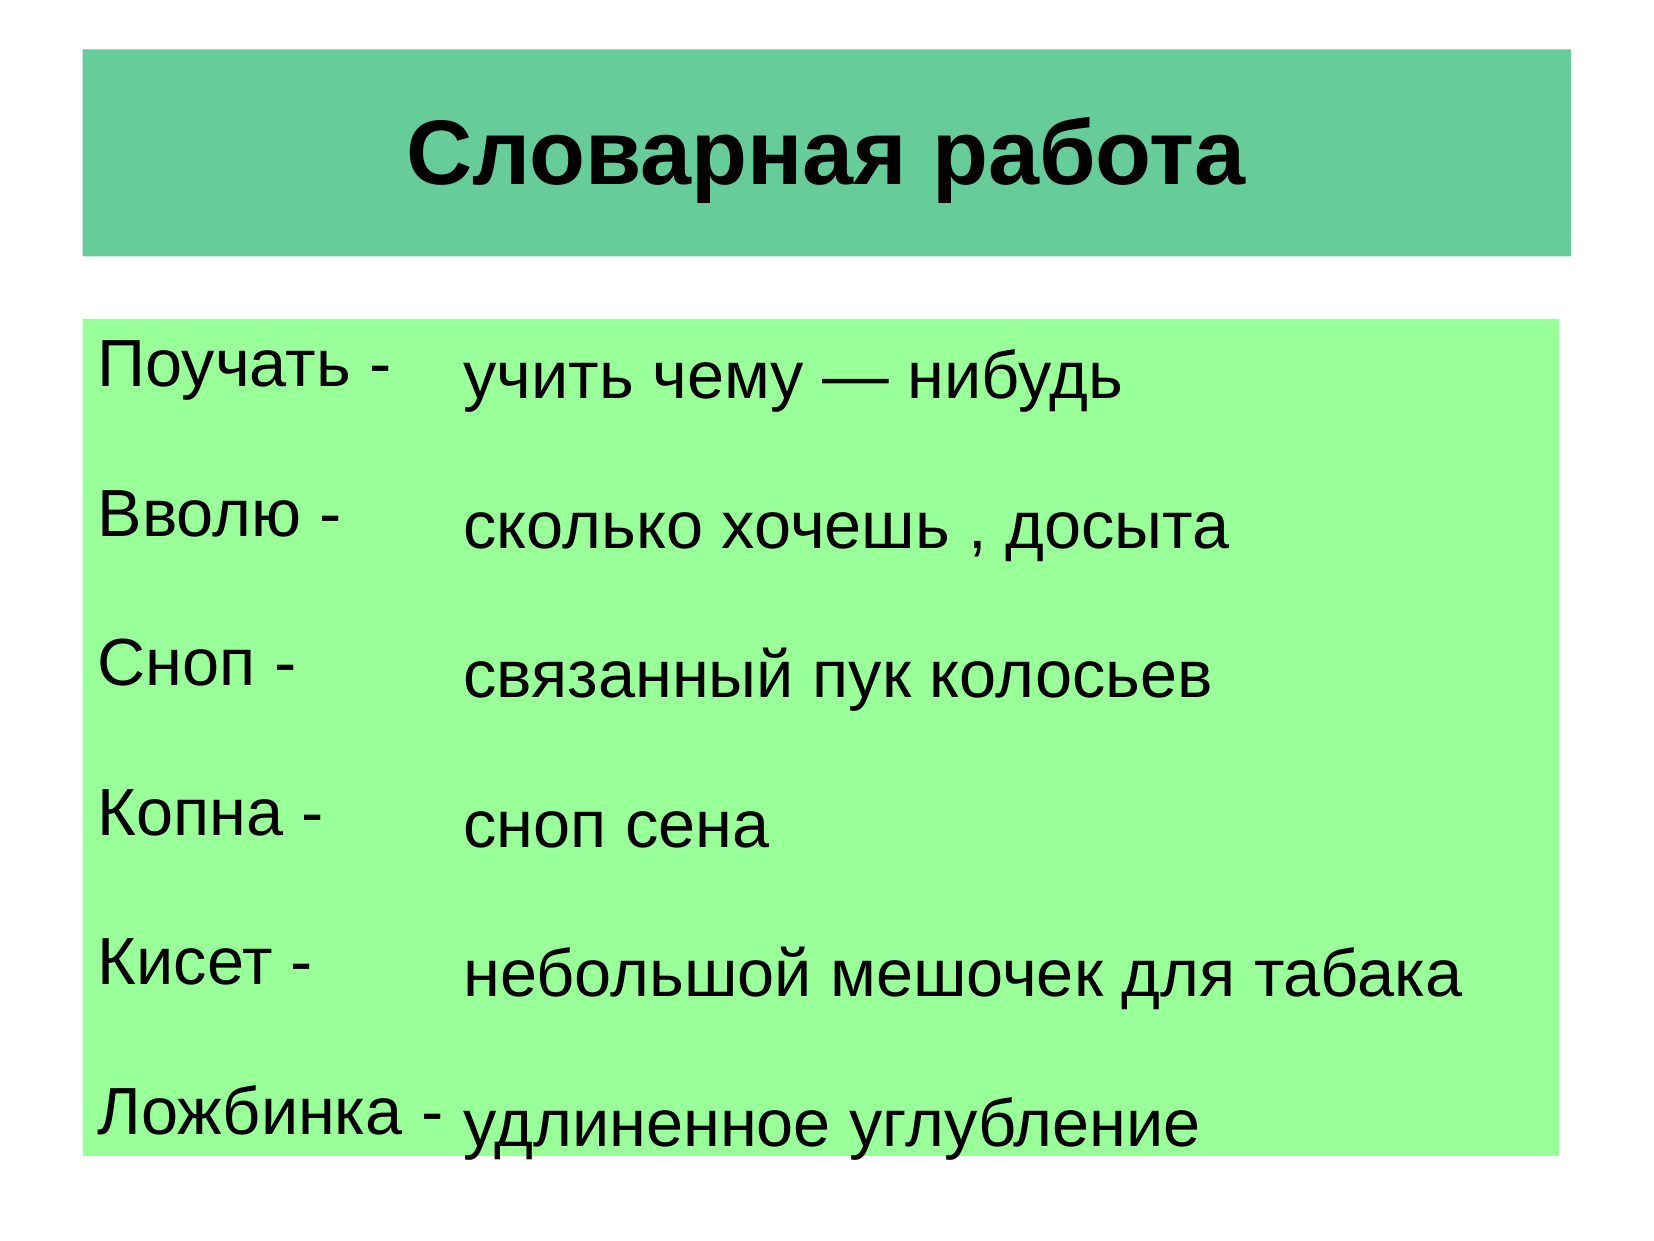

# Словарная работа
Поучать -
Вволю -
Сноп -
Копна -
Кисет -
Ложбинка -
учить чему — нибудь
сколько хочешь , досыта
связанный пук колосьев
сноп сена
небольшой мешочек для табака
удлиненное углубление